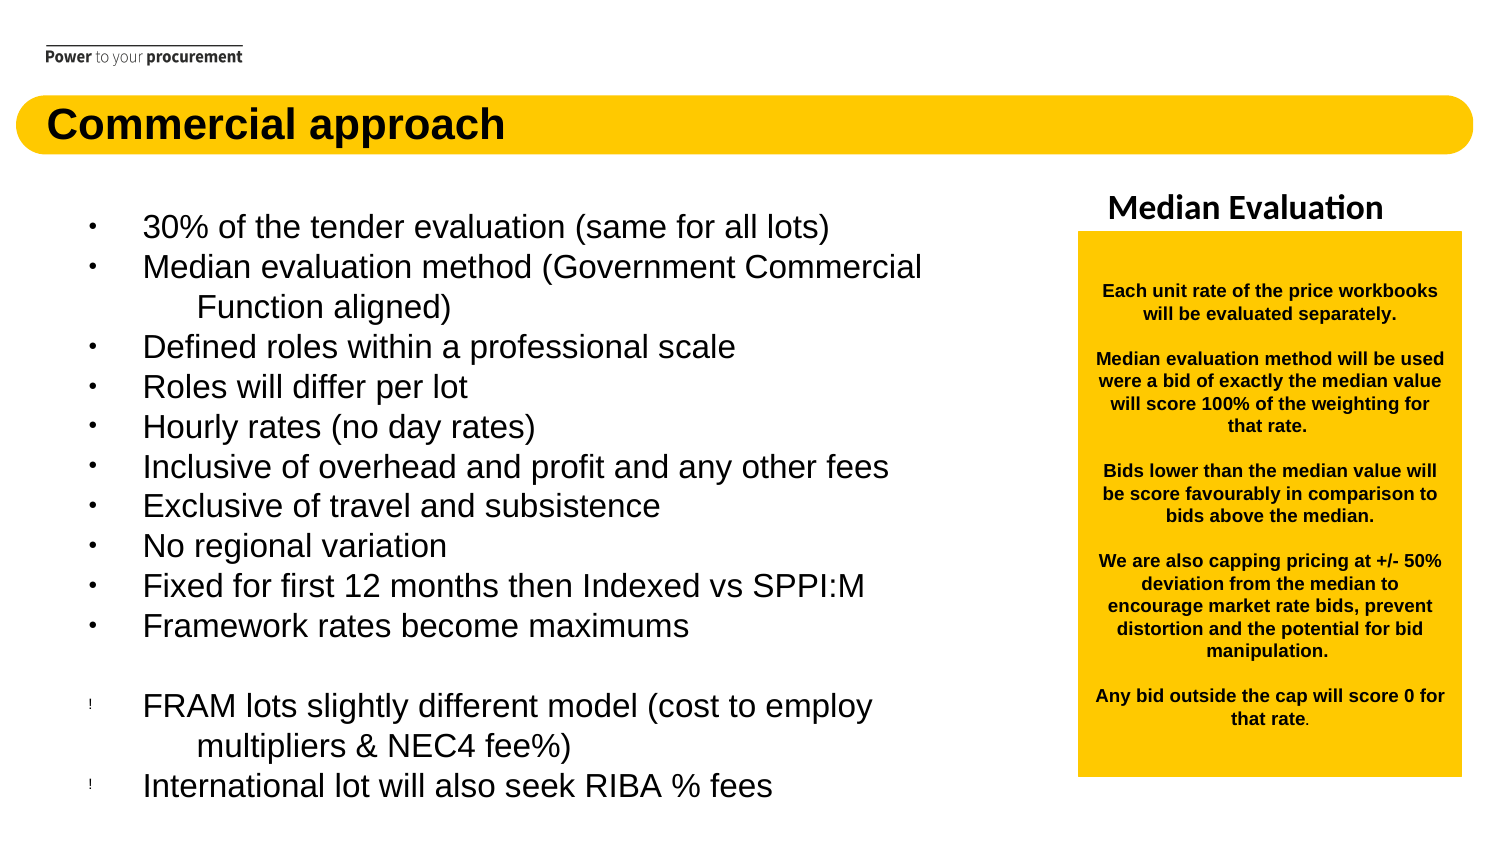

Commercial approach
Median Evaluation
# 30% of the tender evaluation (same for all lots)
Median evaluation method (Government Commercial Function aligned)
Defined roles within a professional scale
Roles will differ per lot
Hourly rates (no day rates)
Inclusive of overhead and profit and any other fees
Exclusive of travel and subsistence
No regional variation
Fixed for first 12 months then Indexed vs SPPI:M
Framework rates become maximums
FRAM lots slightly different model (cost to employ multipliers & NEC4 fee%)
International lot will also seek RIBA % fees
Each unit rate of the price workbooks will be evaluated separately.
Median evaluation method will be used were a bid of exactly the median value will score 100% of the weighting for that rate.
Bids lower than the median value will be score favourably in comparison to bids above the median.
We are also capping pricing at +/- 50% deviation from the median to encourage market rate bids, prevent distortion and the potential for bid manipulation.
Any bid outside the cap will score 0 for that rate.